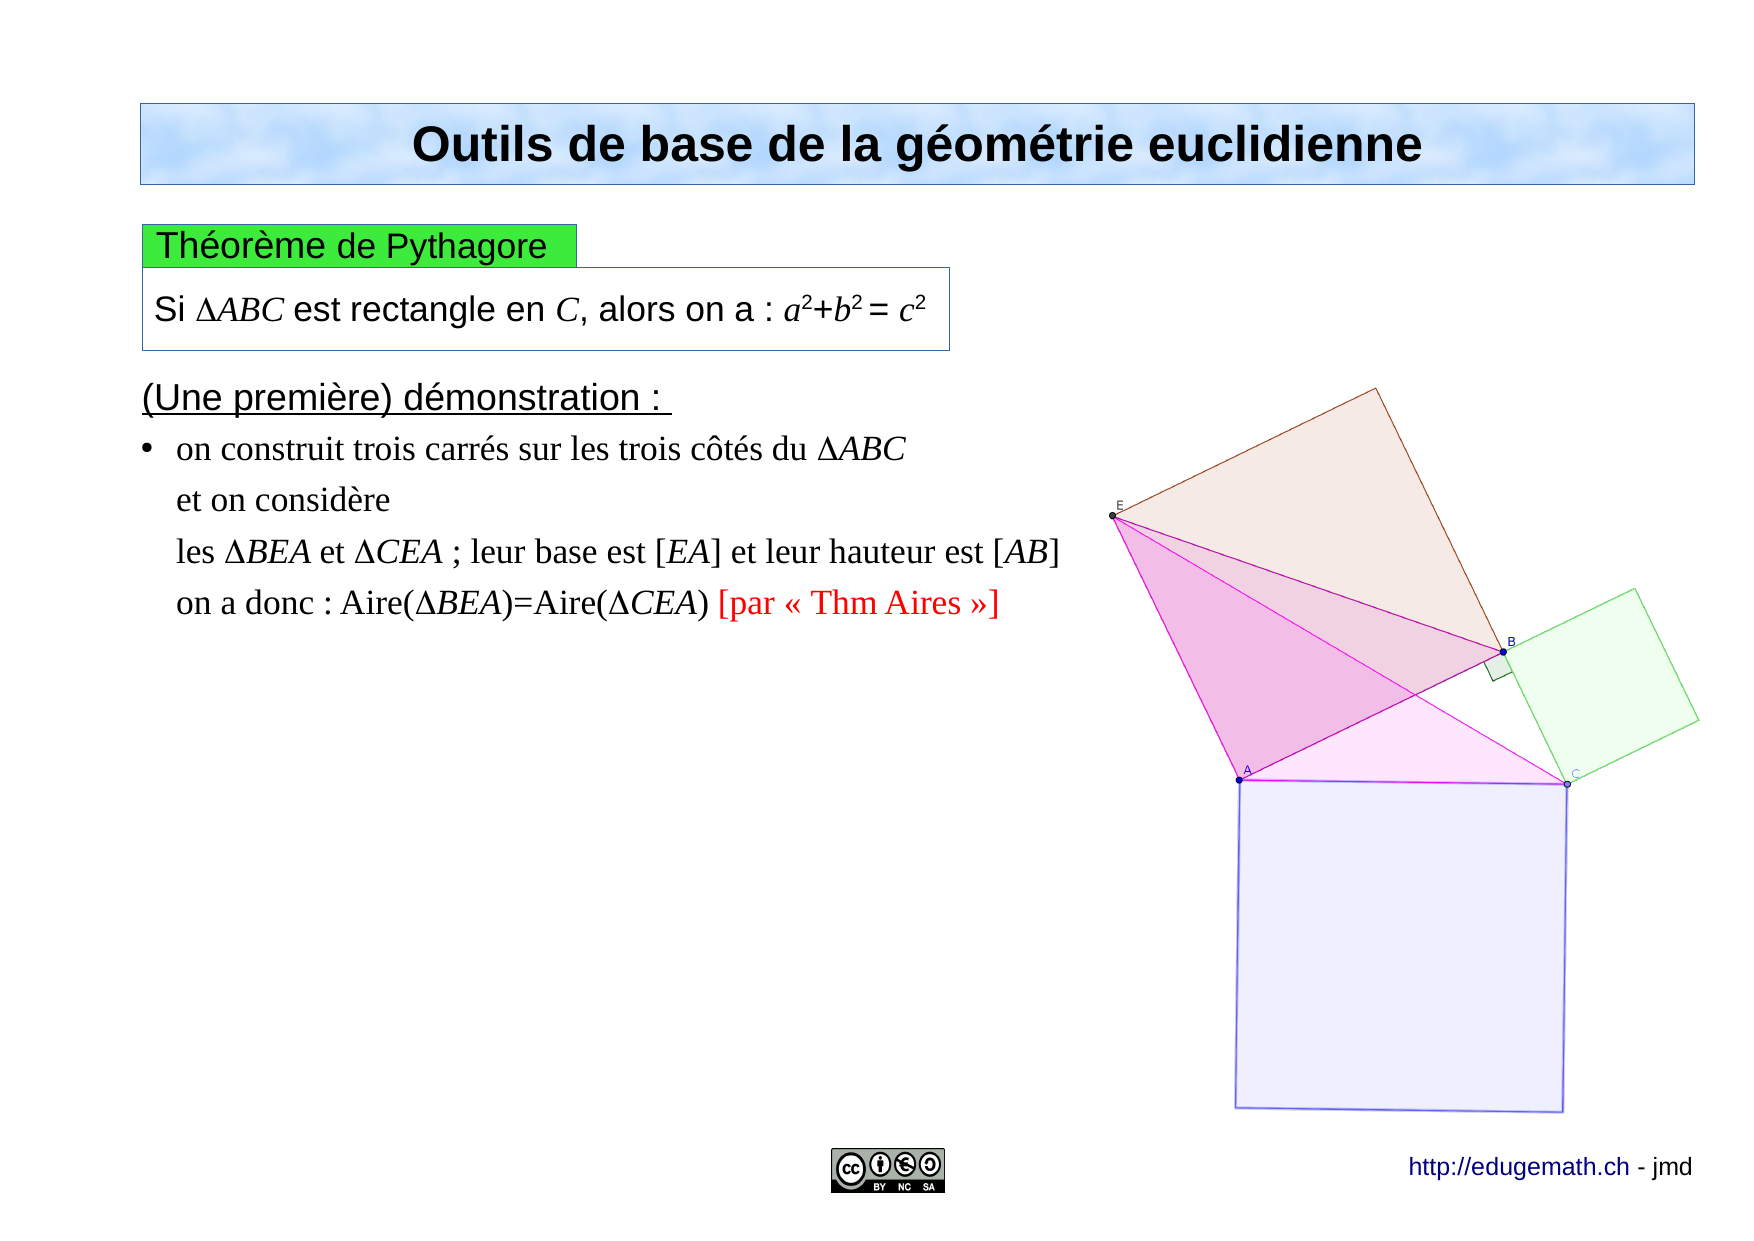

Outils de base de la géométrie euclidienne
Théorème de Pythagore
Si DABC est rectangle en C, alors on a : a2+b2 = c2
(Une première) démonstration :
on construit trois carrés sur les trois côtés du DABC
et on considère
les DBEA et DCEA ; leur base est [EA] et leur hauteur est [AB]
on a donc : Aire(DBEA)=Aire(DCEA) [par « Thm Aires »]
implication
http://edugemath.ch - jmd